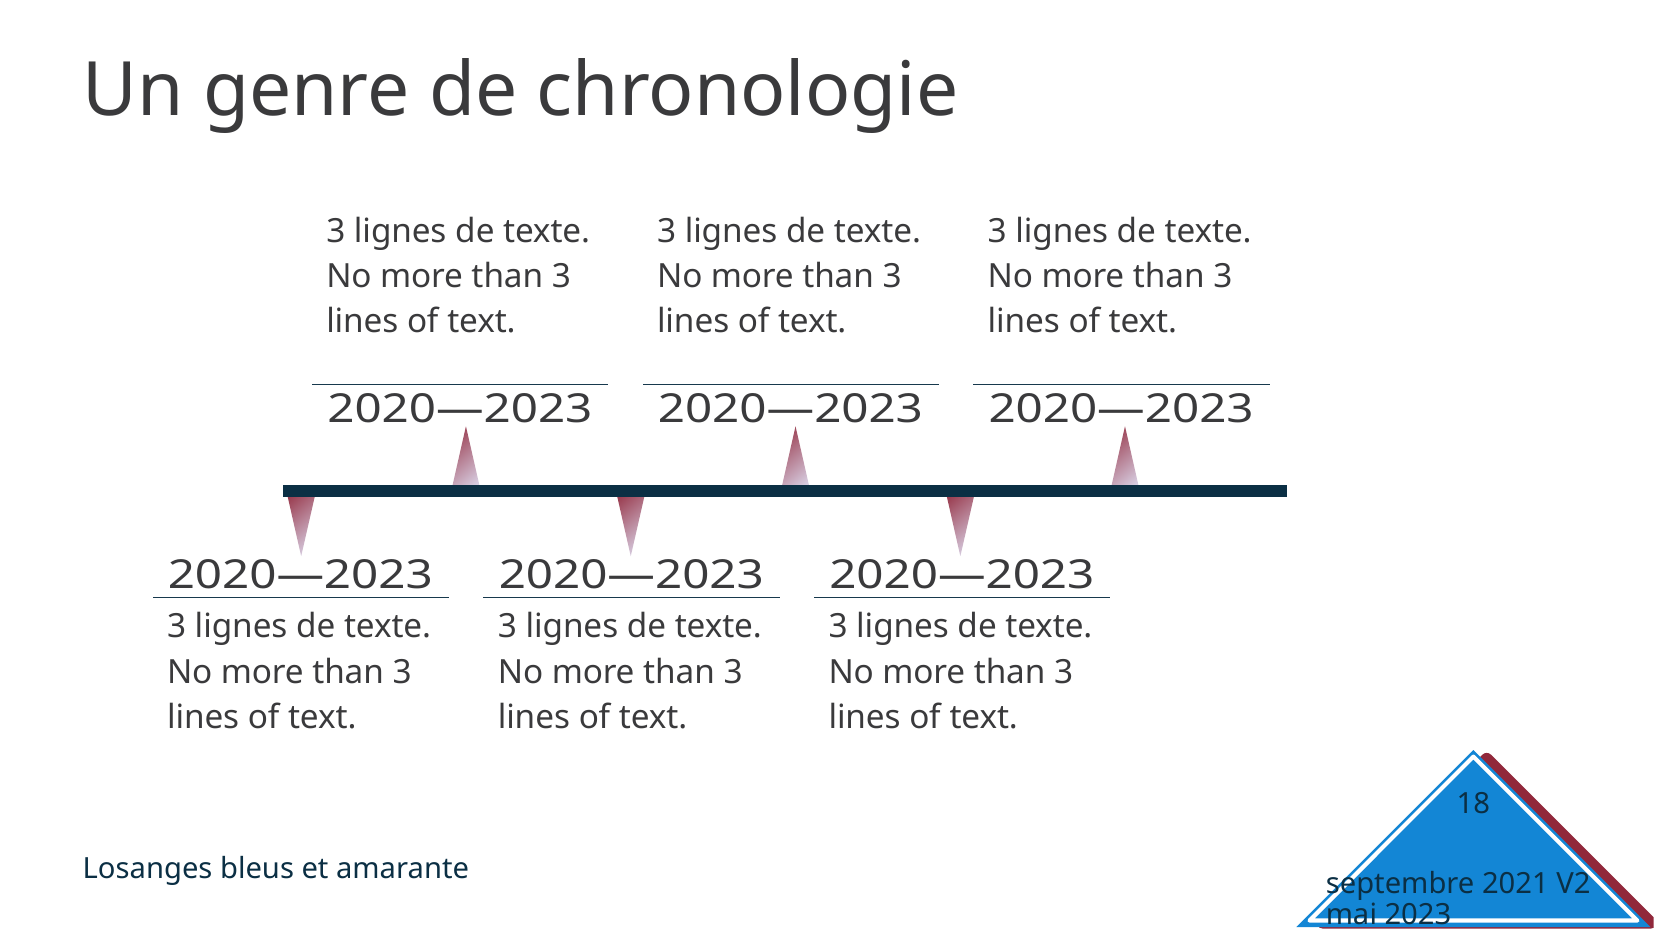

# Un genre de chronologie
3 lignes de texte. No more than 3 lines of text.
2020―2023
3 lignes de texte. No more than 3 lines of text.
2020―2023
3 lignes de texte. No more than 3 lines of text.
2020―2023
2020―2023
3 lignes de texte. No more than 3 lines of text.
2020―2023
3 lignes de texte. No more than 3 lines of text.
2020―2023
3 lignes de texte. No more than 3 lines of text.
18
Losanges bleus et amarante
septembre 2021 V2 mai 2023